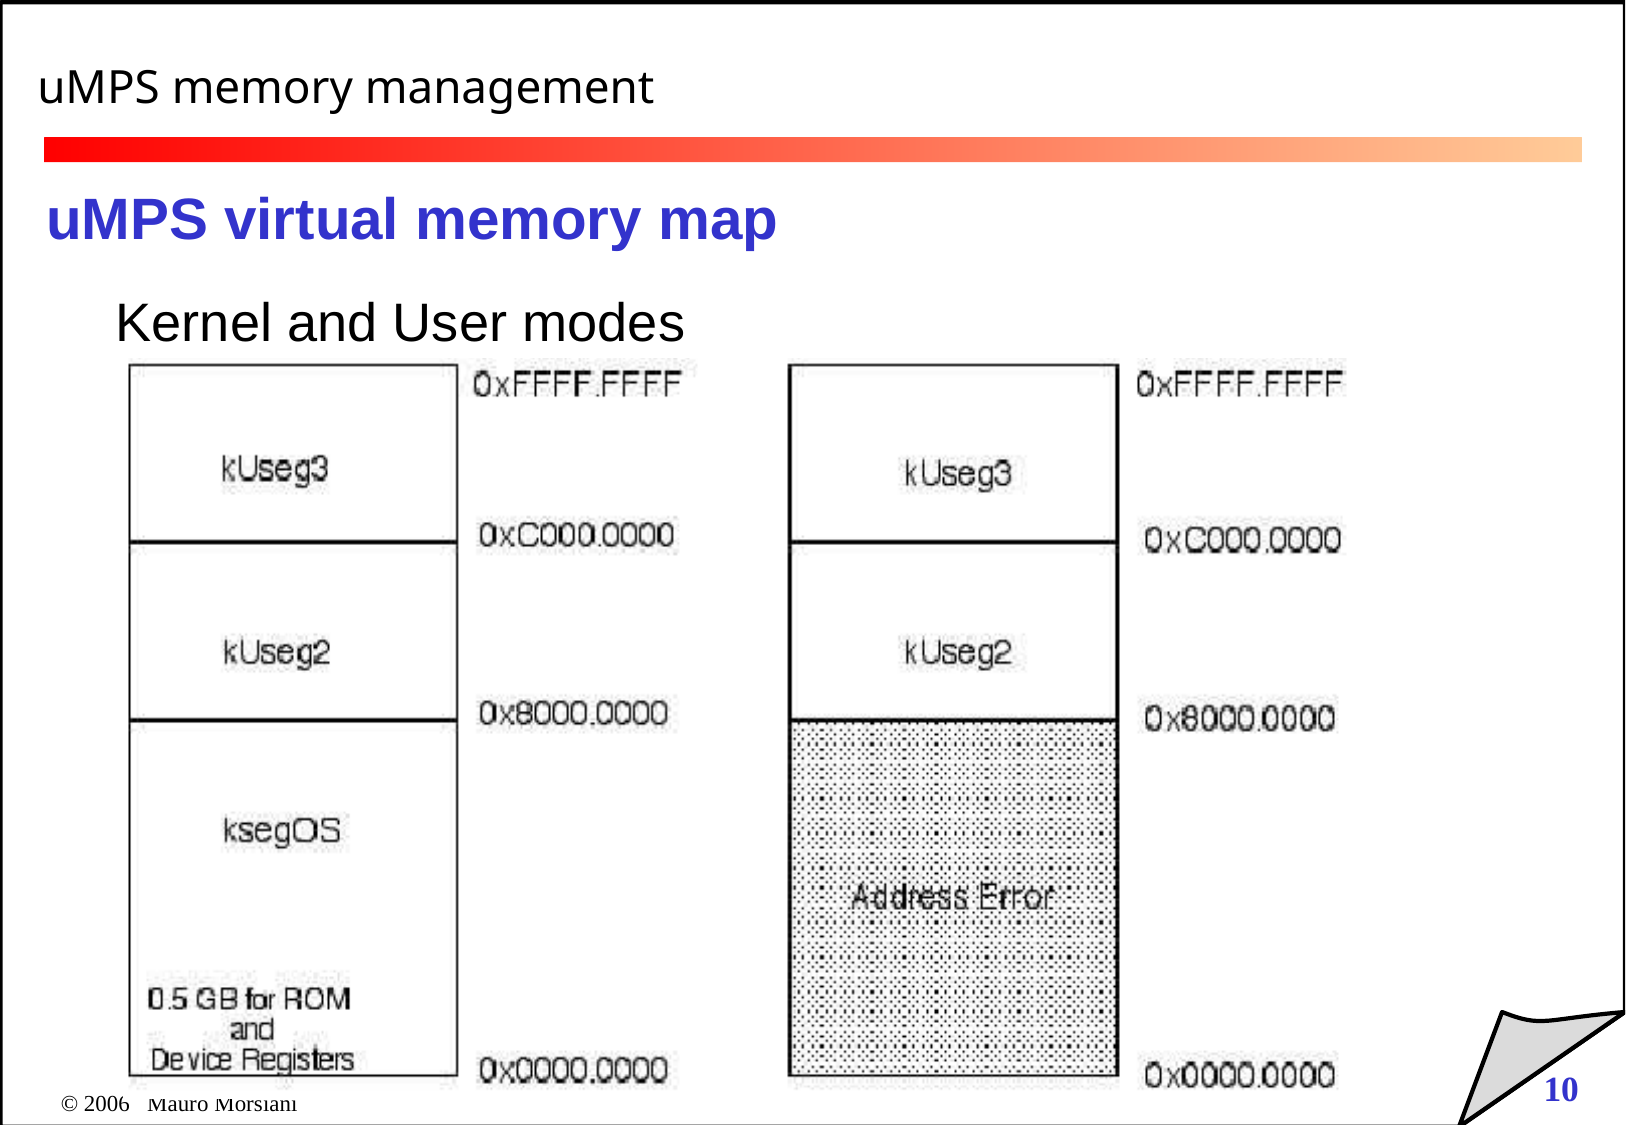

# uMPS memory management
uMPS virtual memory map
Kernel and User modes